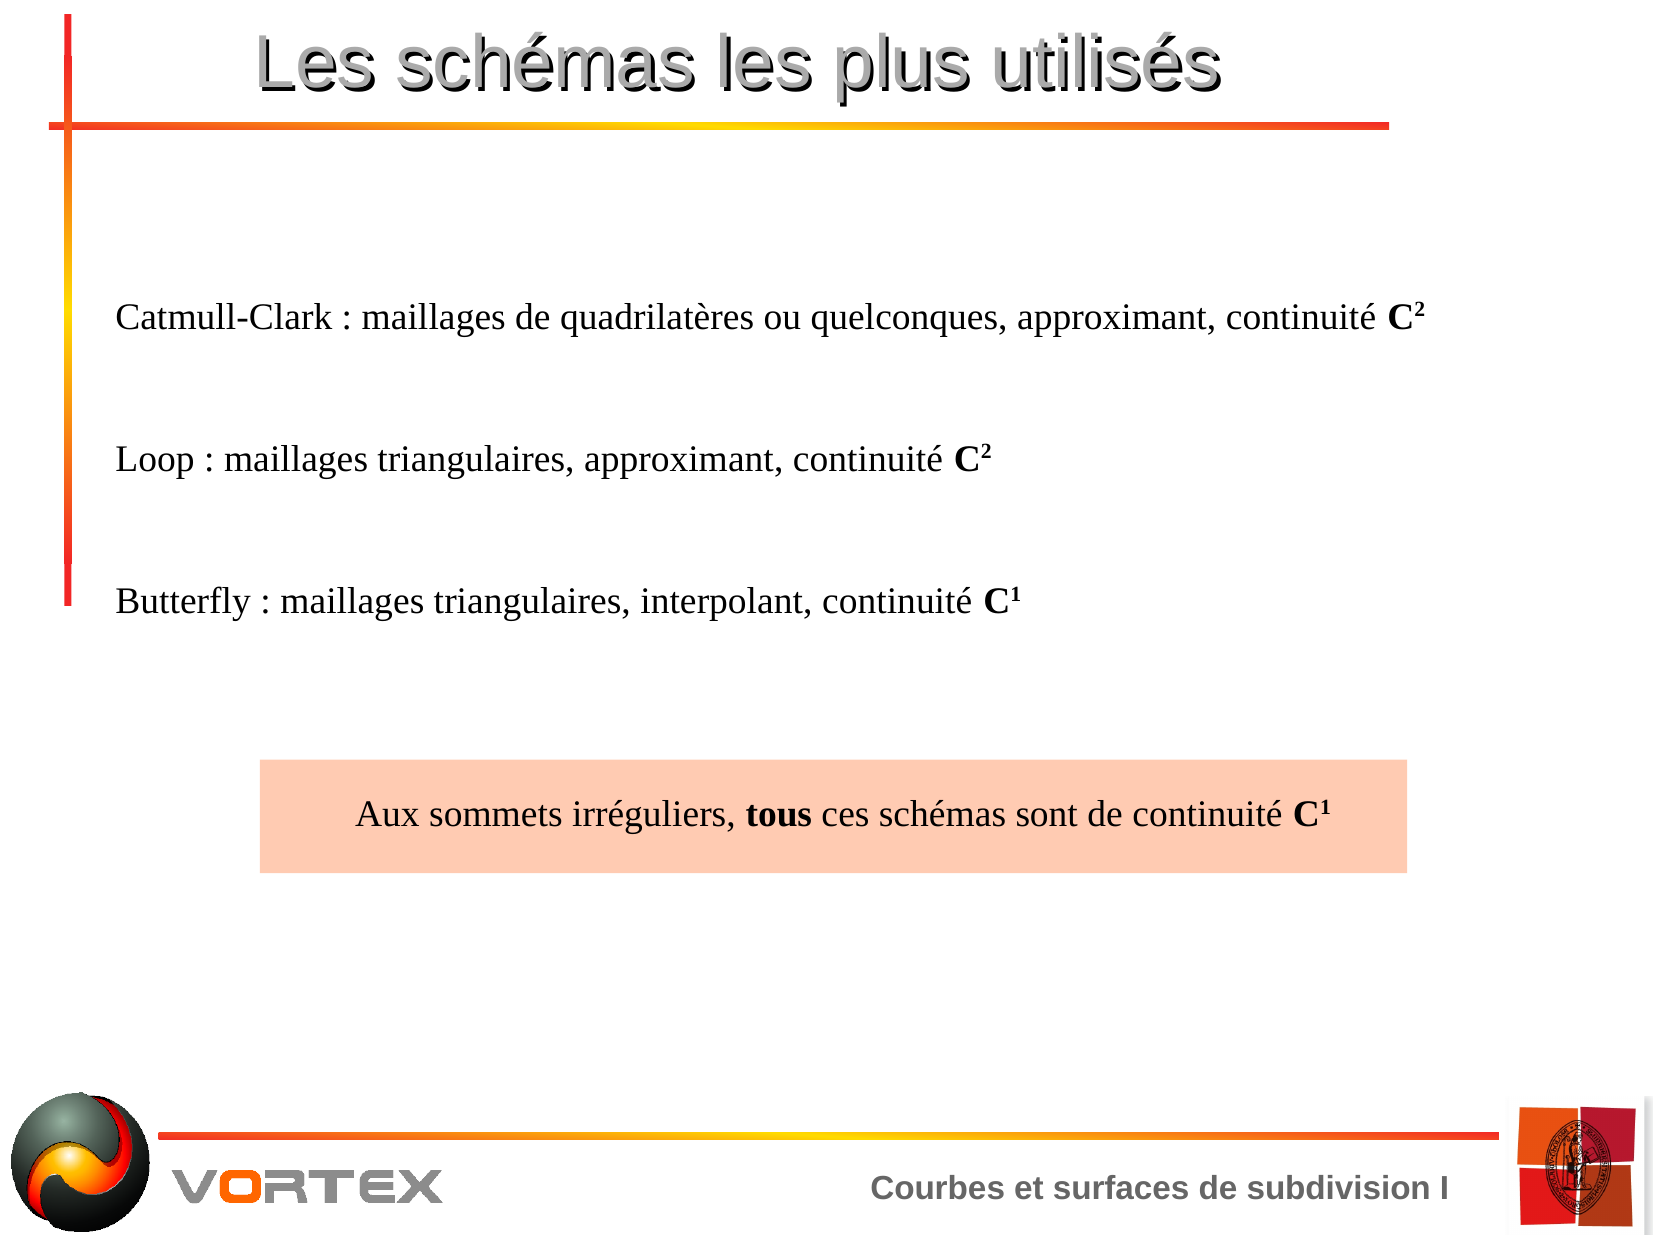

# Les schémas les plus utilisés
Catmull-Clark : maillages de quadrilatères ou quelconques, approximant, continuité C2
Loop : maillages triangulaires, approximant, continuité C2
Butterfly : maillages triangulaires, interpolant, continuité C1
Aux sommets irréguliers, tous ces schémas sont de continuité C1